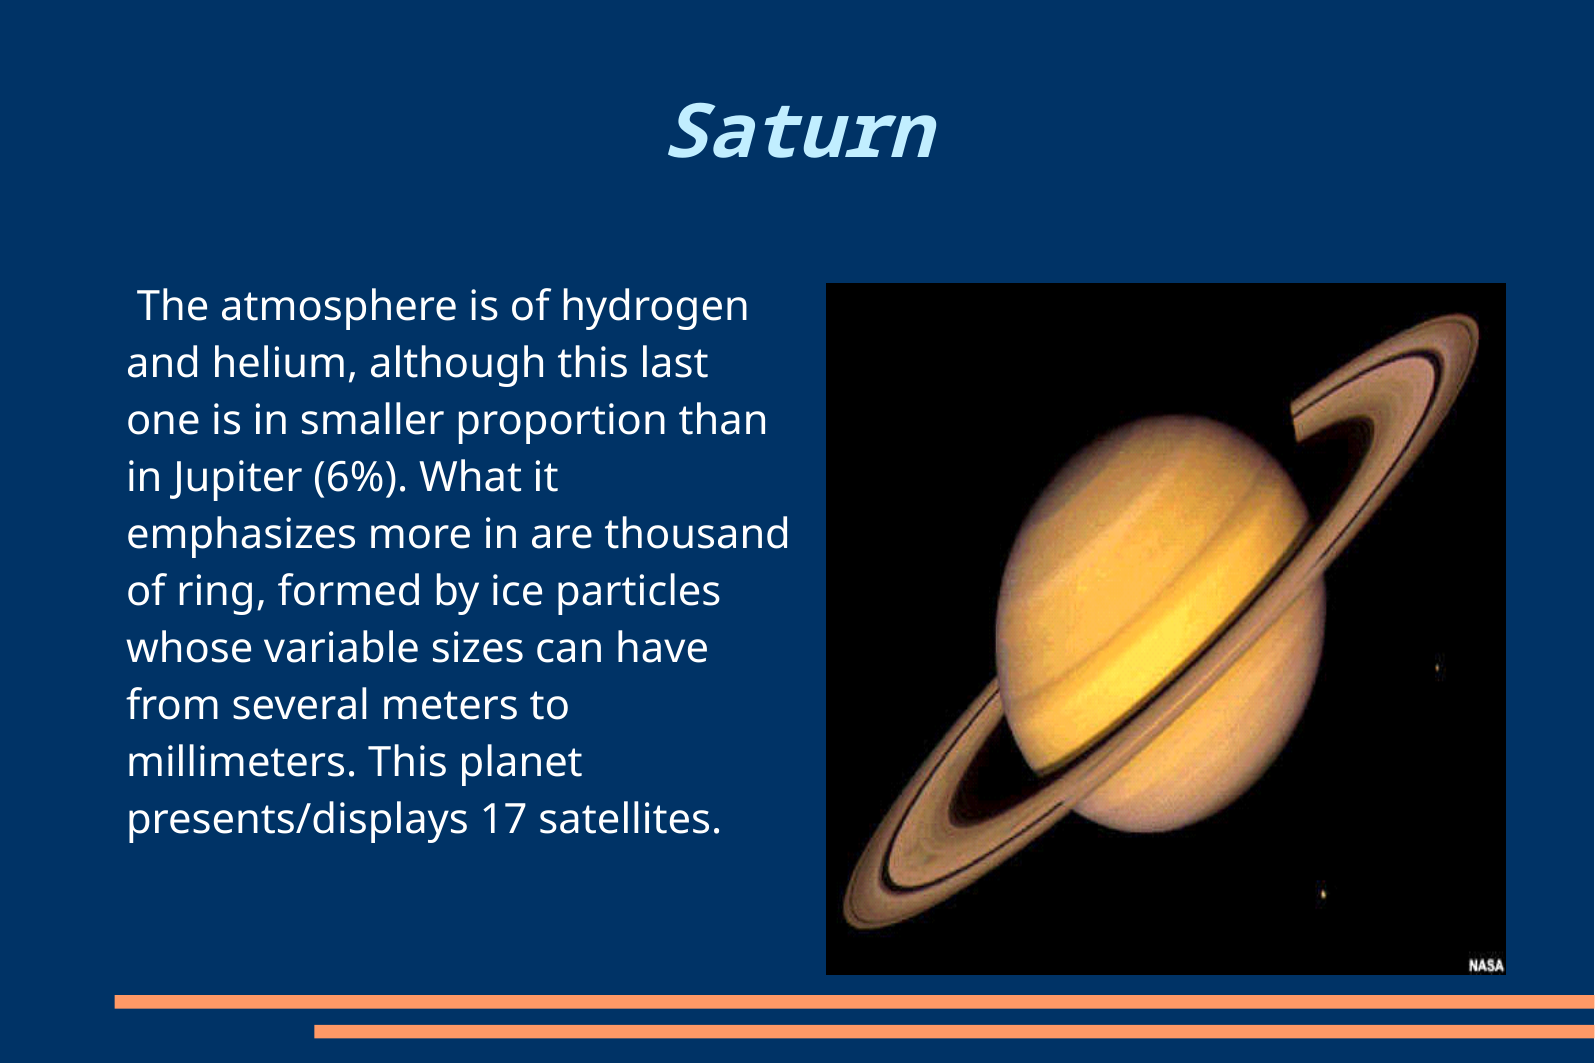

# Saturn
 The atmosphere is of hydrogen and helium, although this last one is in smaller proportion than in Jupiter (6%). What it emphasizes more in are thousand of ring, formed by ice particles whose variable sizes can have from several meters to millimeters. This planet presents/displays 17 satellites.